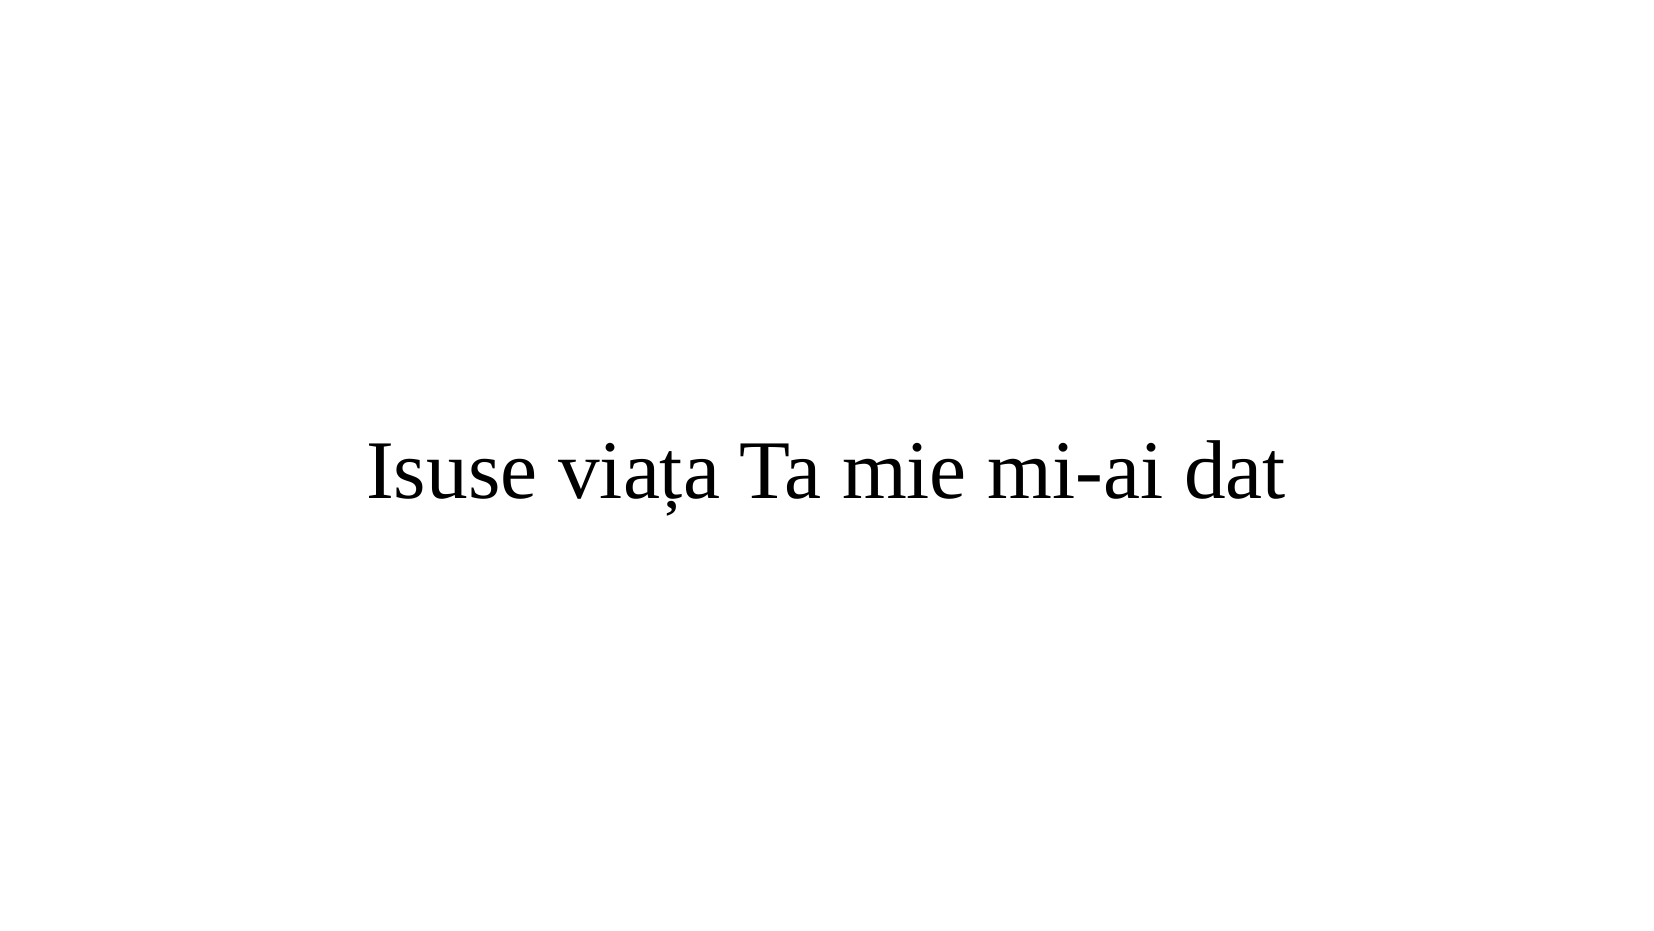

# Isuse viața Ta mie mi-ai dat